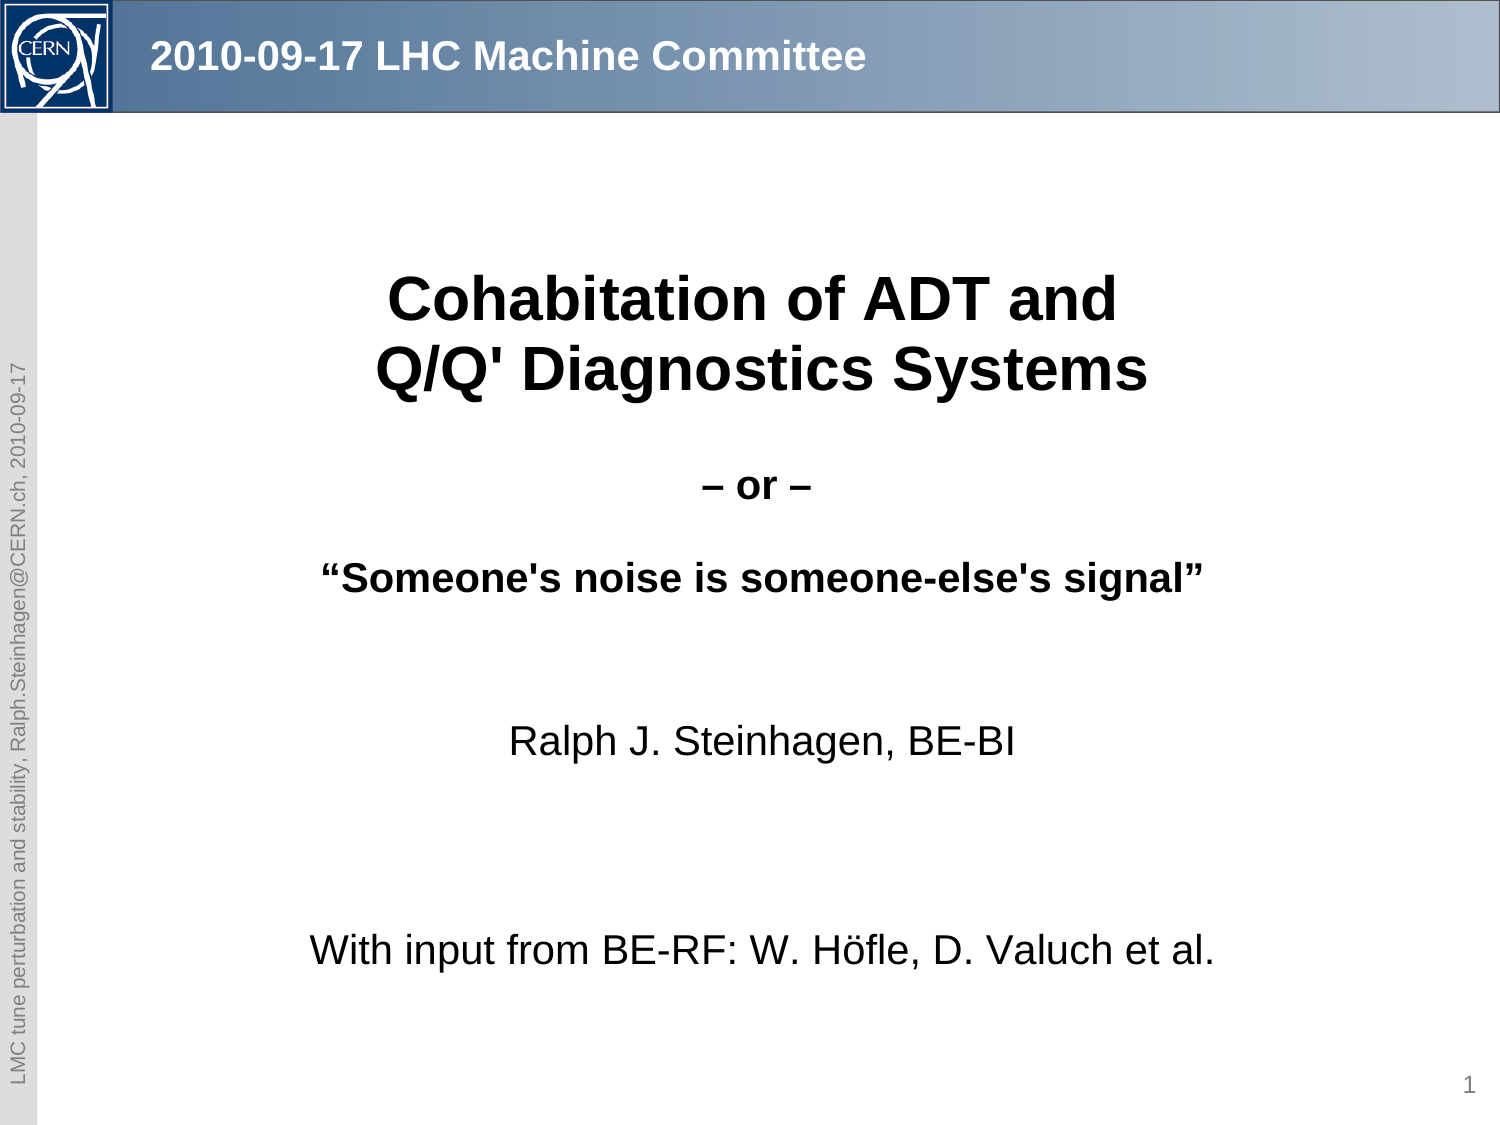

# 2010-09-17 LHC Machine Committee
Cohabitation of ADT and
Q/Q' Diagnostics Systems
– or –
“Someone's noise is someone-else's signal”
Ralph J. Steinhagen, BE-BI
With input from BE-RF: W. Höfle, D. Valuch et al.